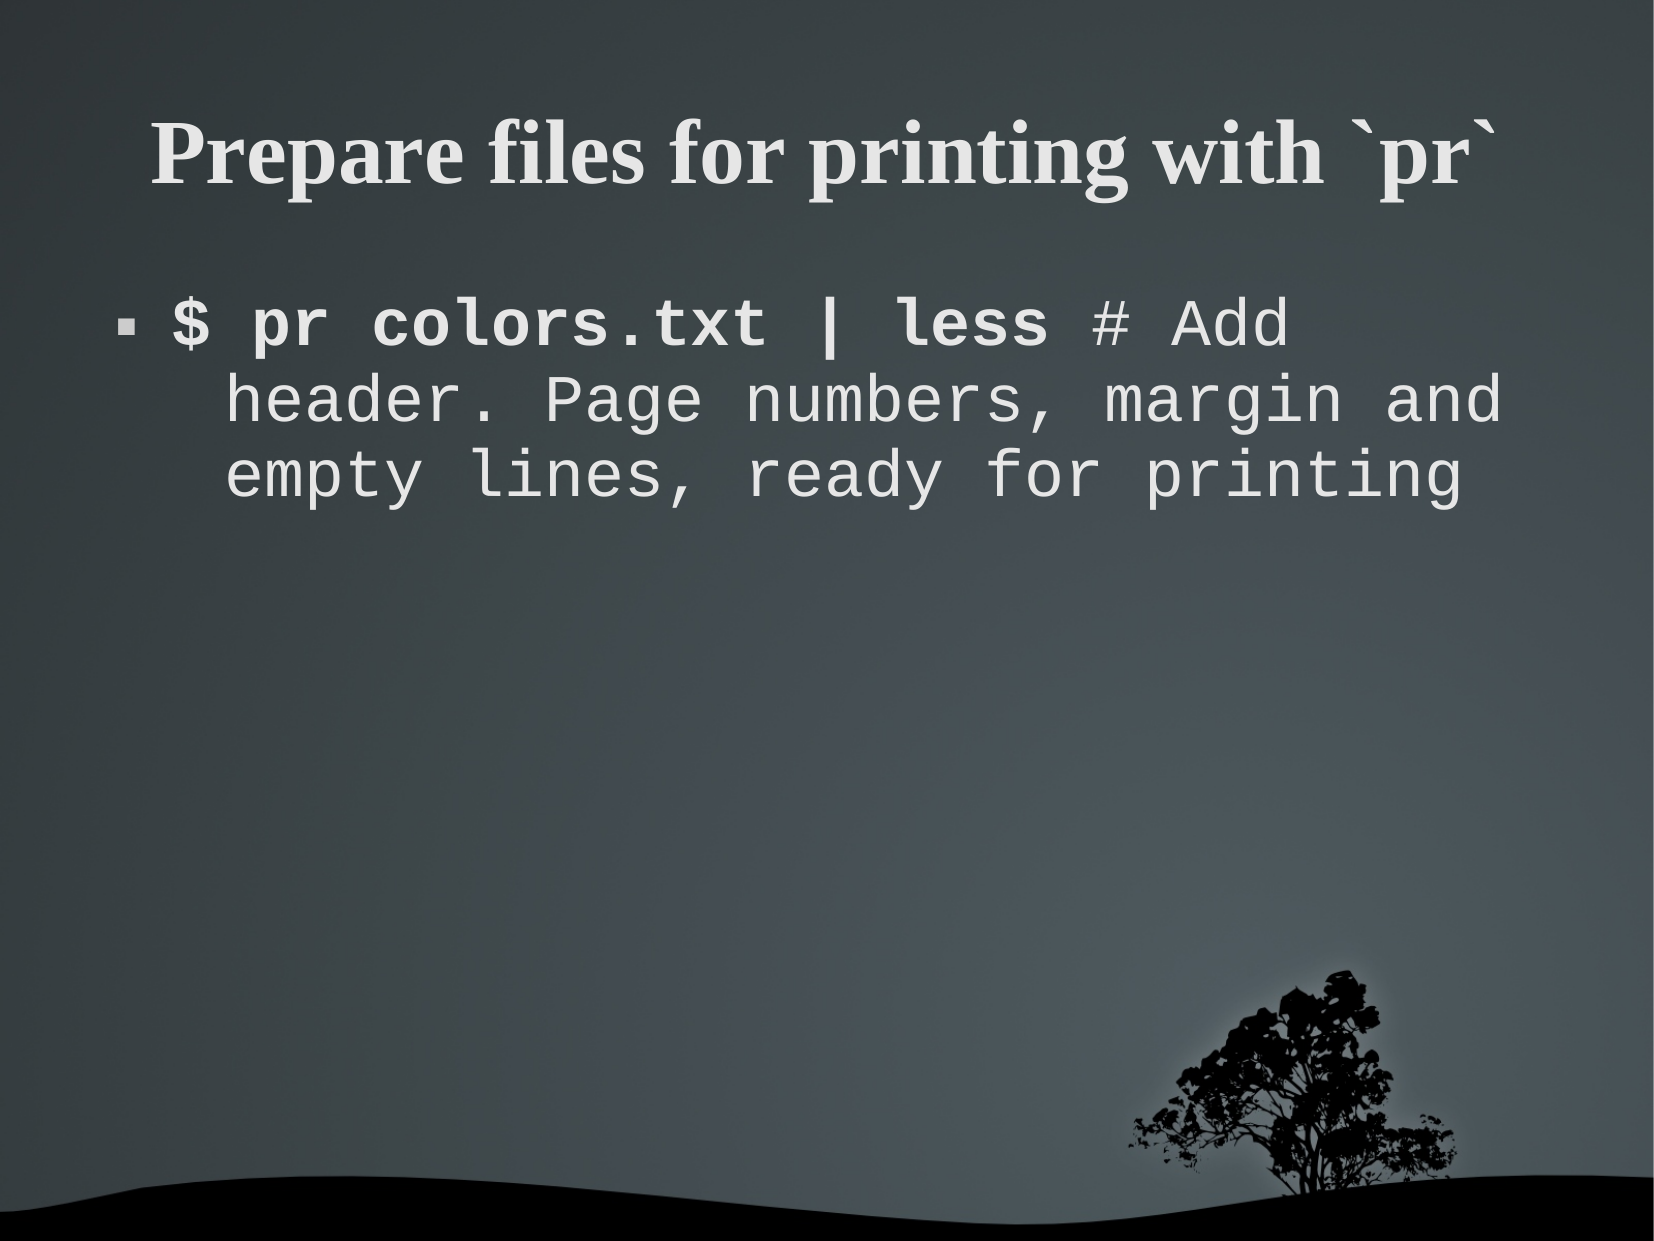

# Prepare files for printing with `pr`
$ pr colors.txt | less # Add header. Page numbers, margin and empty lines, ready for printing